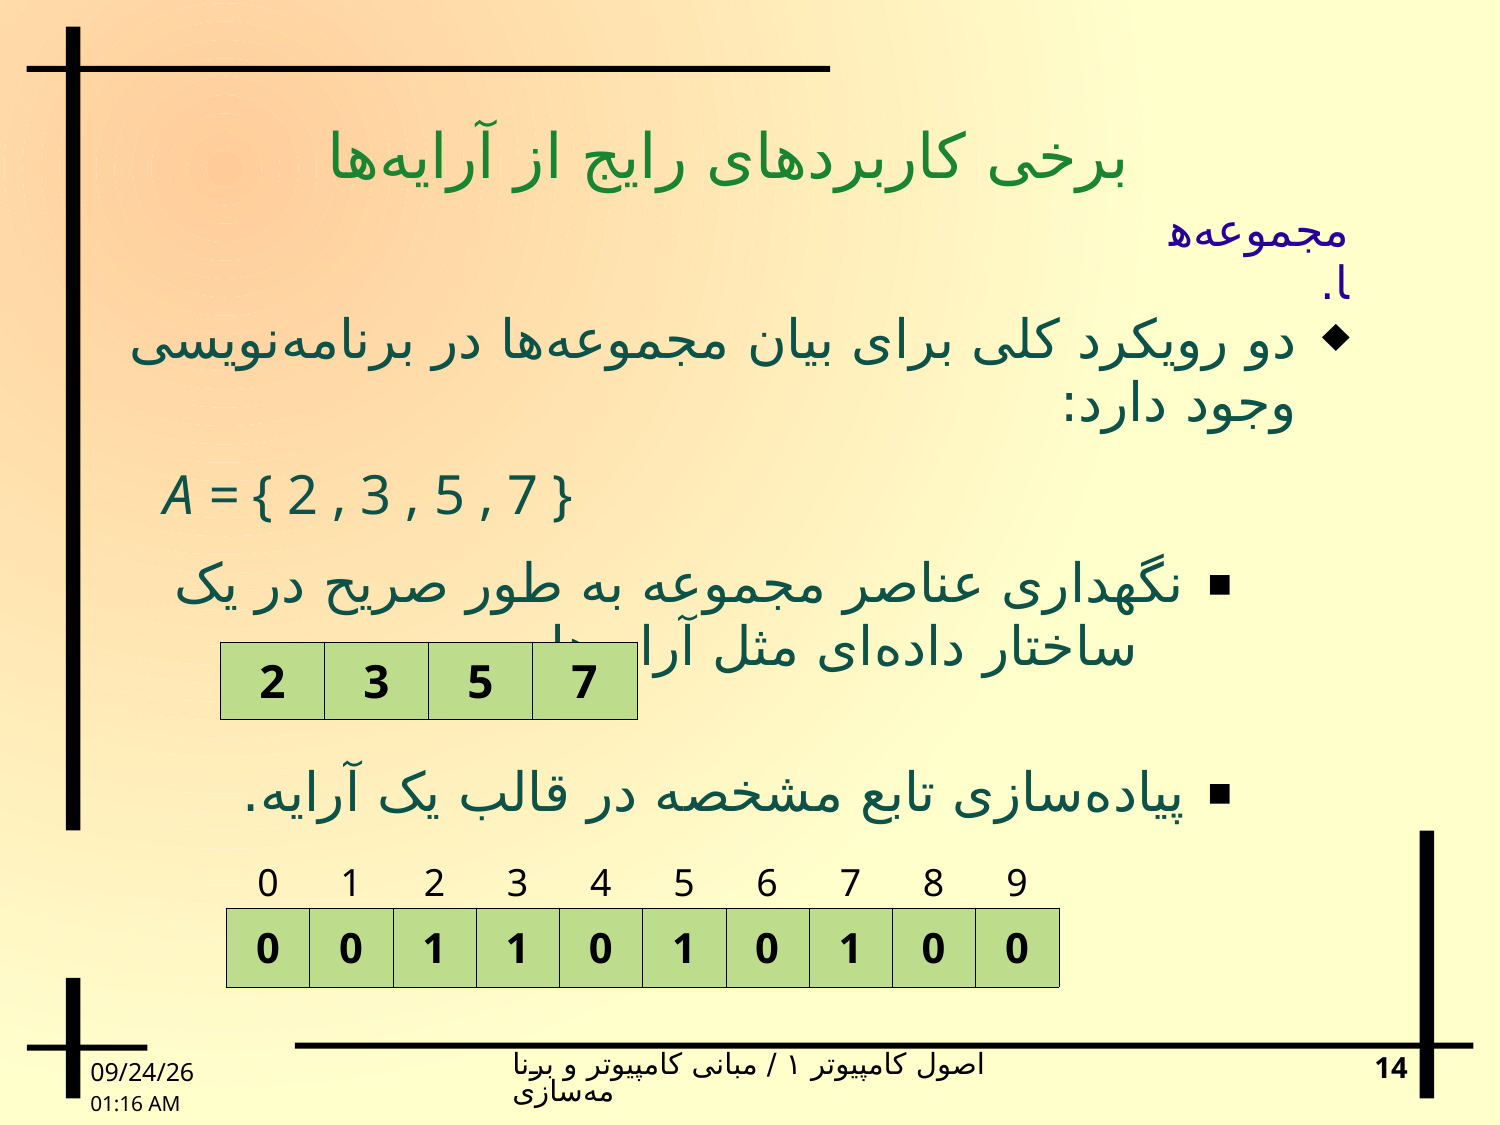

برخی کاربردهای رایج از آرایه‌ها
مجموعه‌ها.
# دو رویکرد کلی برای بیان مجموعه‌ها در برنامه‌نویسی وجود دارد:
A = { 2 , 3 , 5 , 7 }
نگهداری عناصر مجموعه به طور صریح در یک ساختار داده‌ای مثل آرایه‌ها،
پیاده‌سازی تابع مشخصه در قالب یک آرایه.
| 2 | 3 | 5 | 7 |
| --- | --- | --- | --- |
| 0 | 1 | 2 | 3 | 4 | 5 | 6 | 7 | 8 | 9 |
| --- | --- | --- | --- | --- | --- | --- | --- | --- | --- |
| 0 | 0 | 1 | 1 | 0 | 1 | 0 | 1 | 0 | 0 |
| --- | --- | --- | --- | --- | --- | --- | --- | --- | --- |
اصول کامپیوتر ۱ / مبانی کامپیوتر و برنامه‌سازی
14